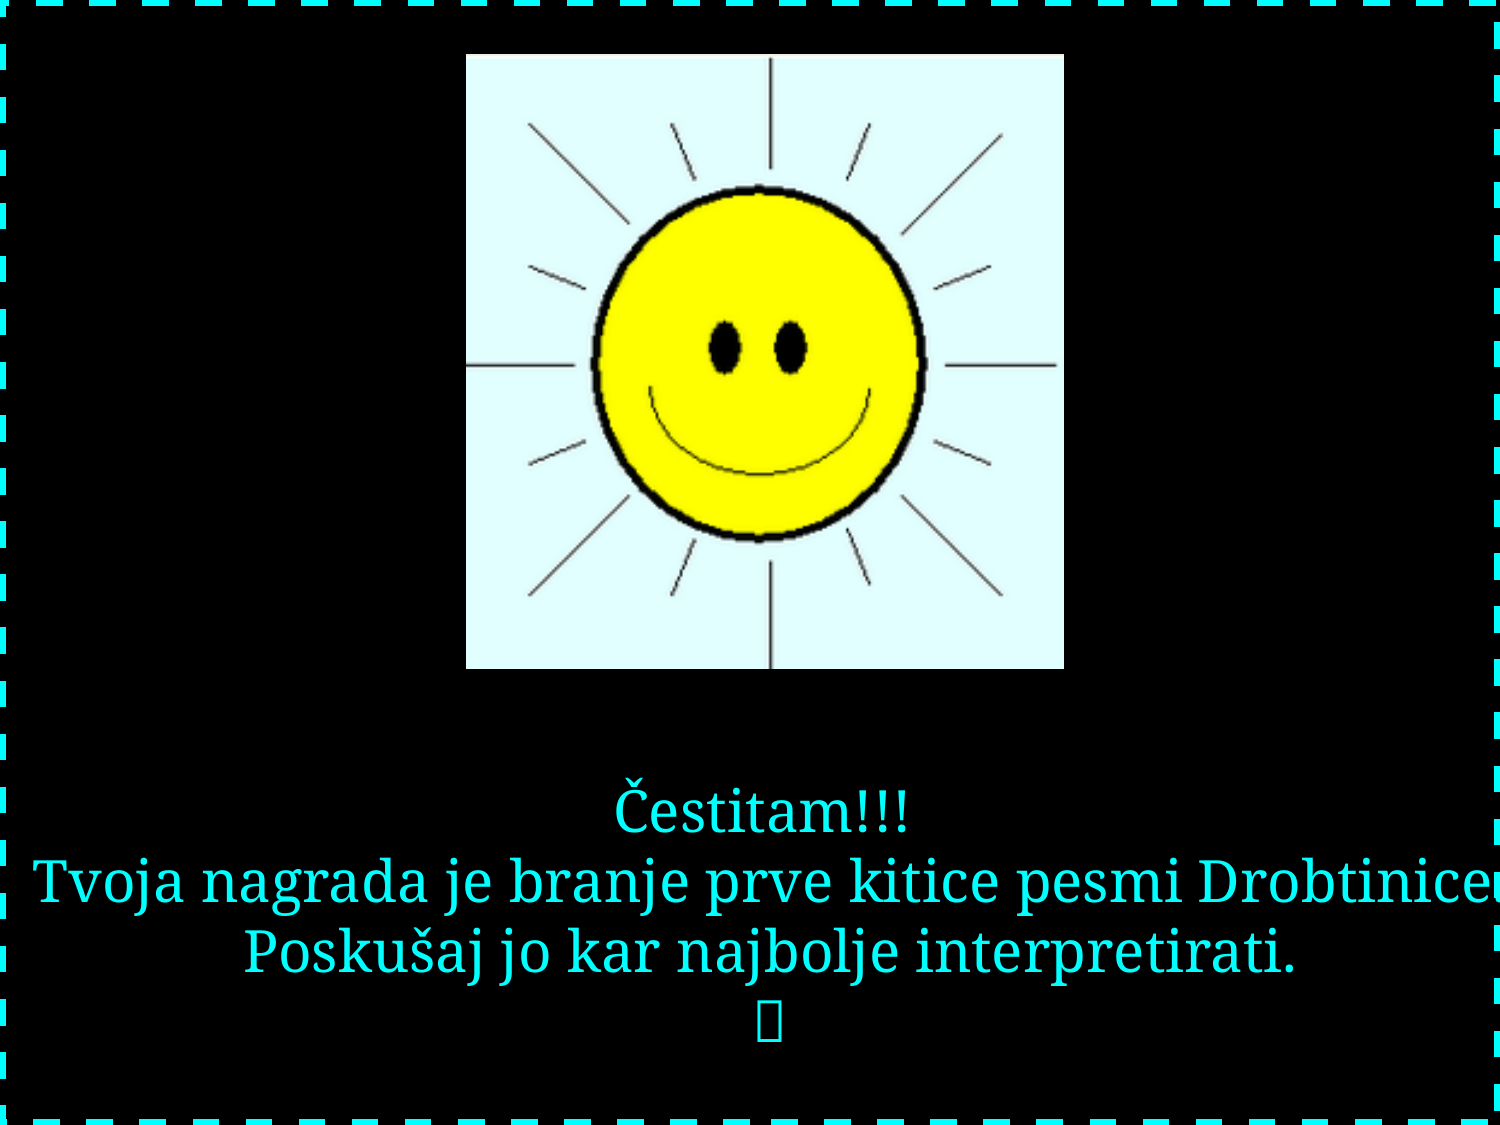

Čestitam!!!
Tvoja nagrada je branje prve kitice pesmi Drobtinice.
Poskušaj jo kar najbolje interpretirati.
